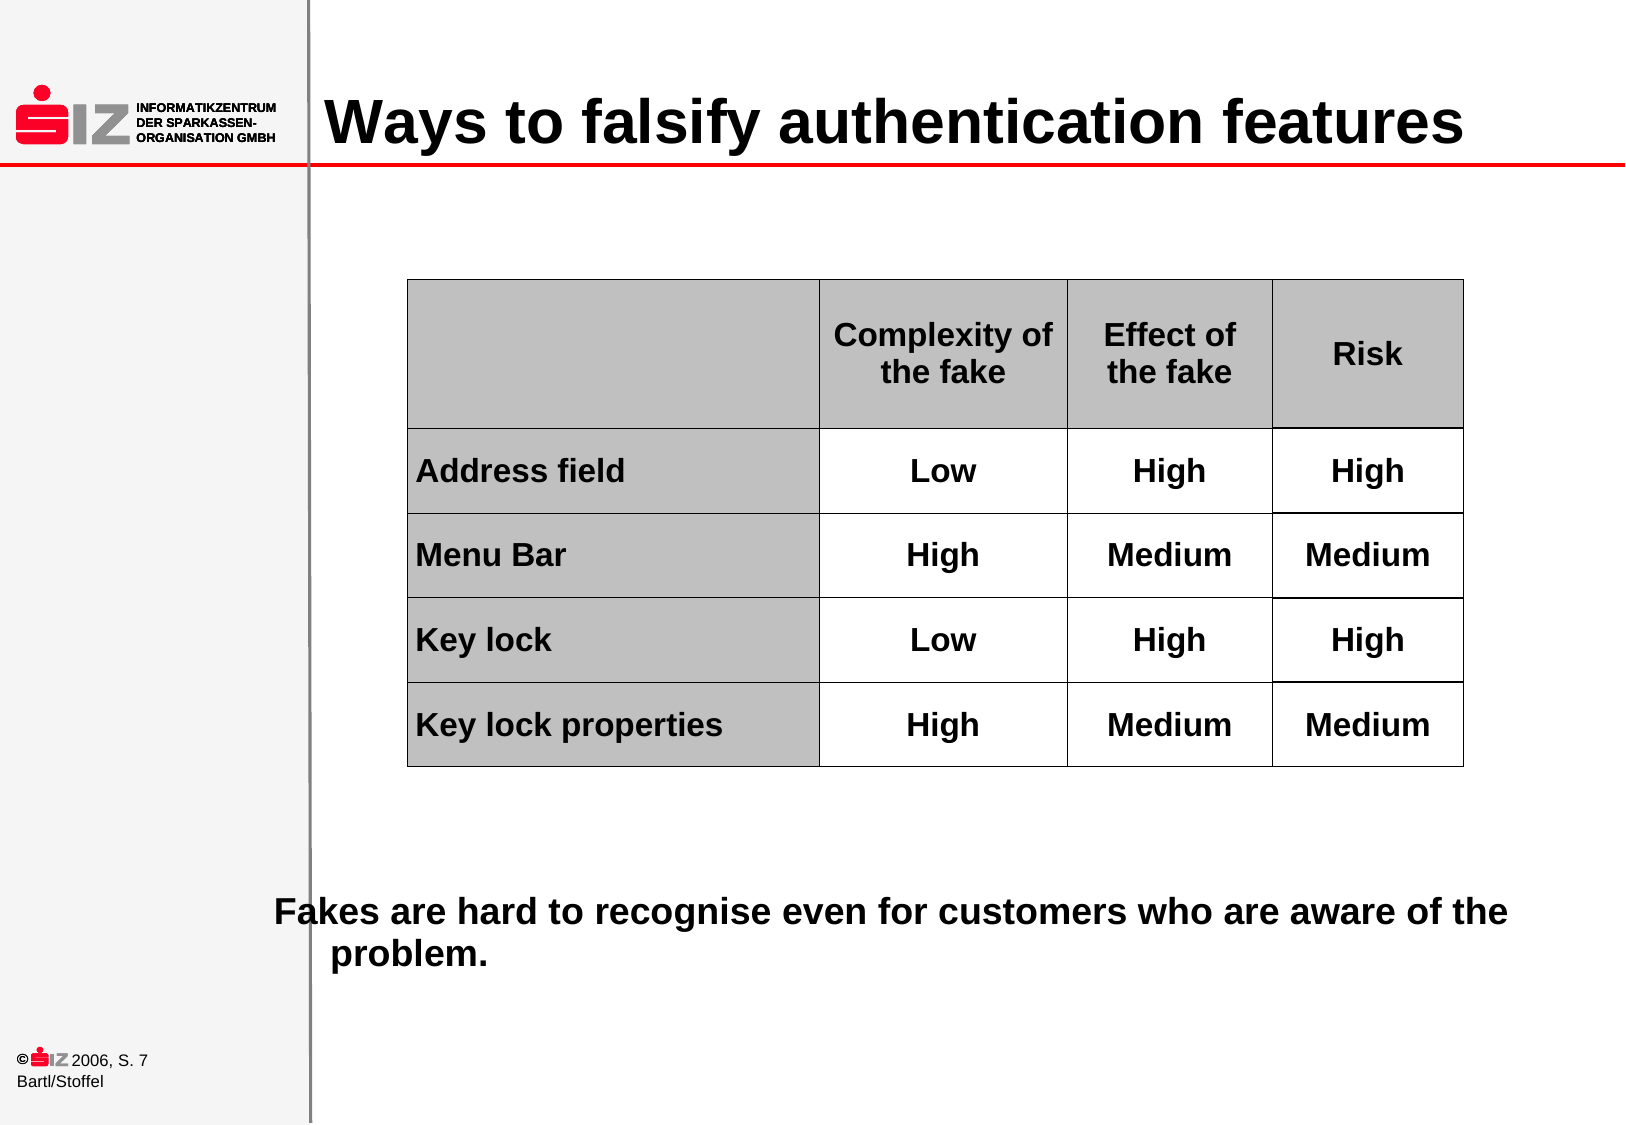

# Ways to falsify authentication features
Complexity of the fake
Effect of the fake
Risk
Address field
Low
High
High
Menu Bar
High
Medium
Medium
Key lock
Low
High
High
Key lock properties
High
Medium
Medium
Fakes are hard to recognise even for customers who are aware of the problem.